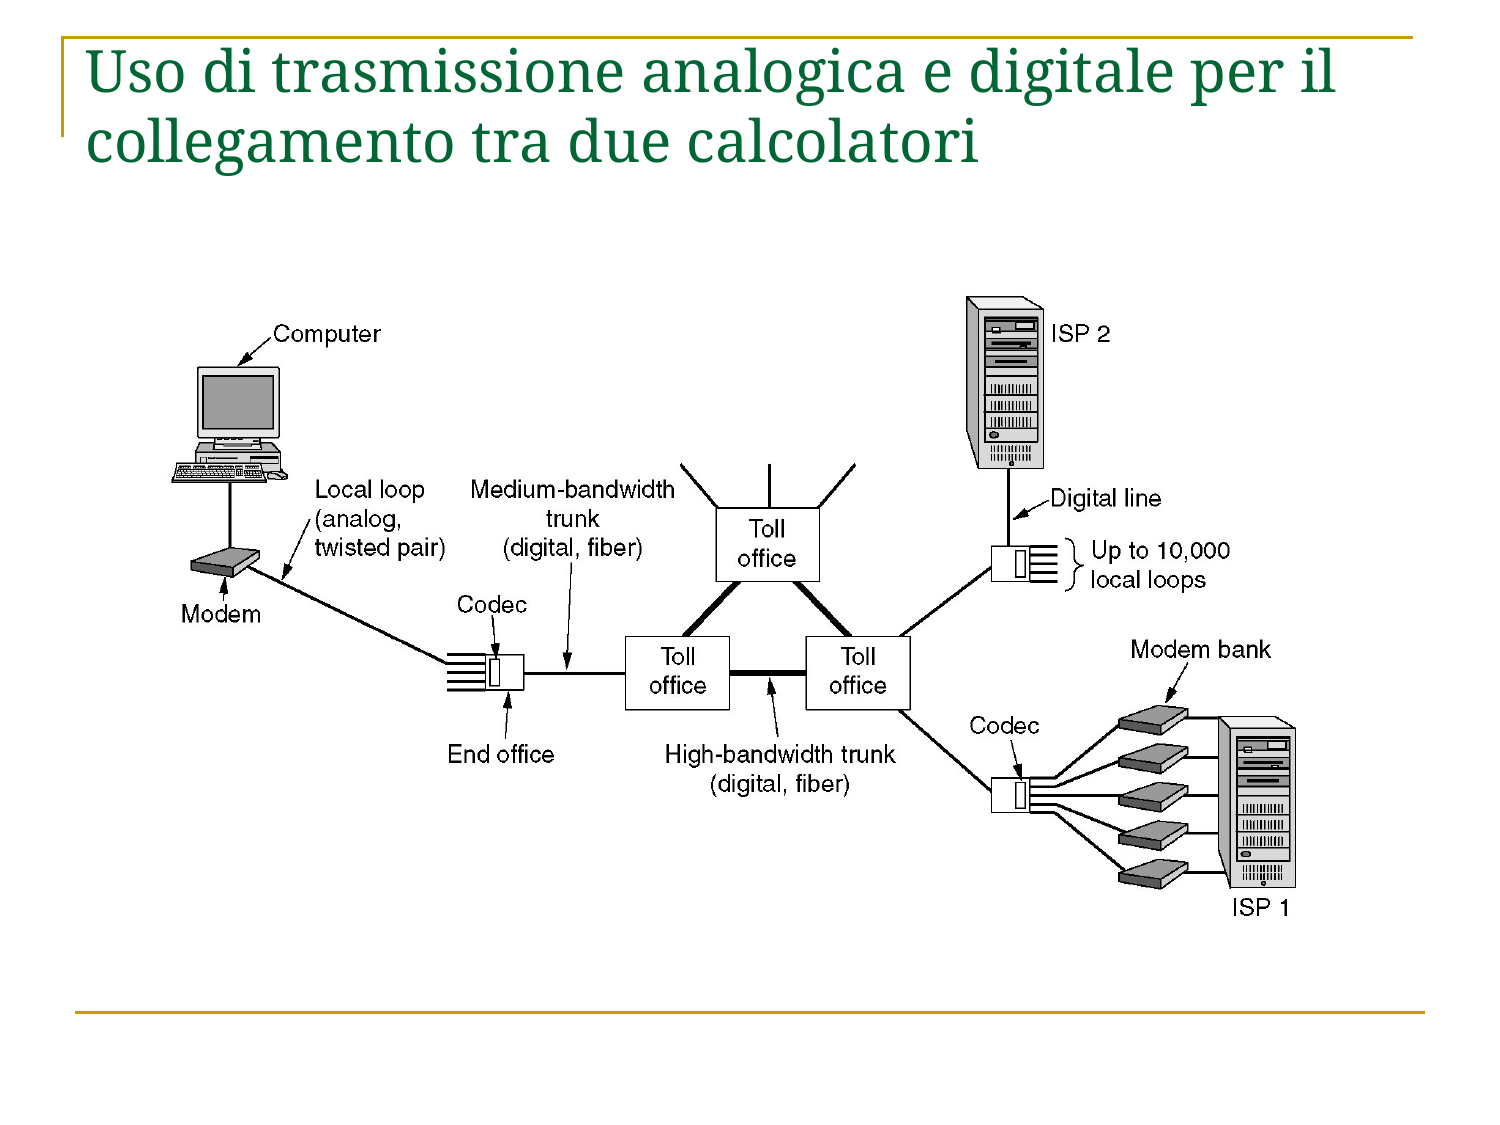

# Uso di trasmissione analogica e digitale per il collegamento tra due calcolatori